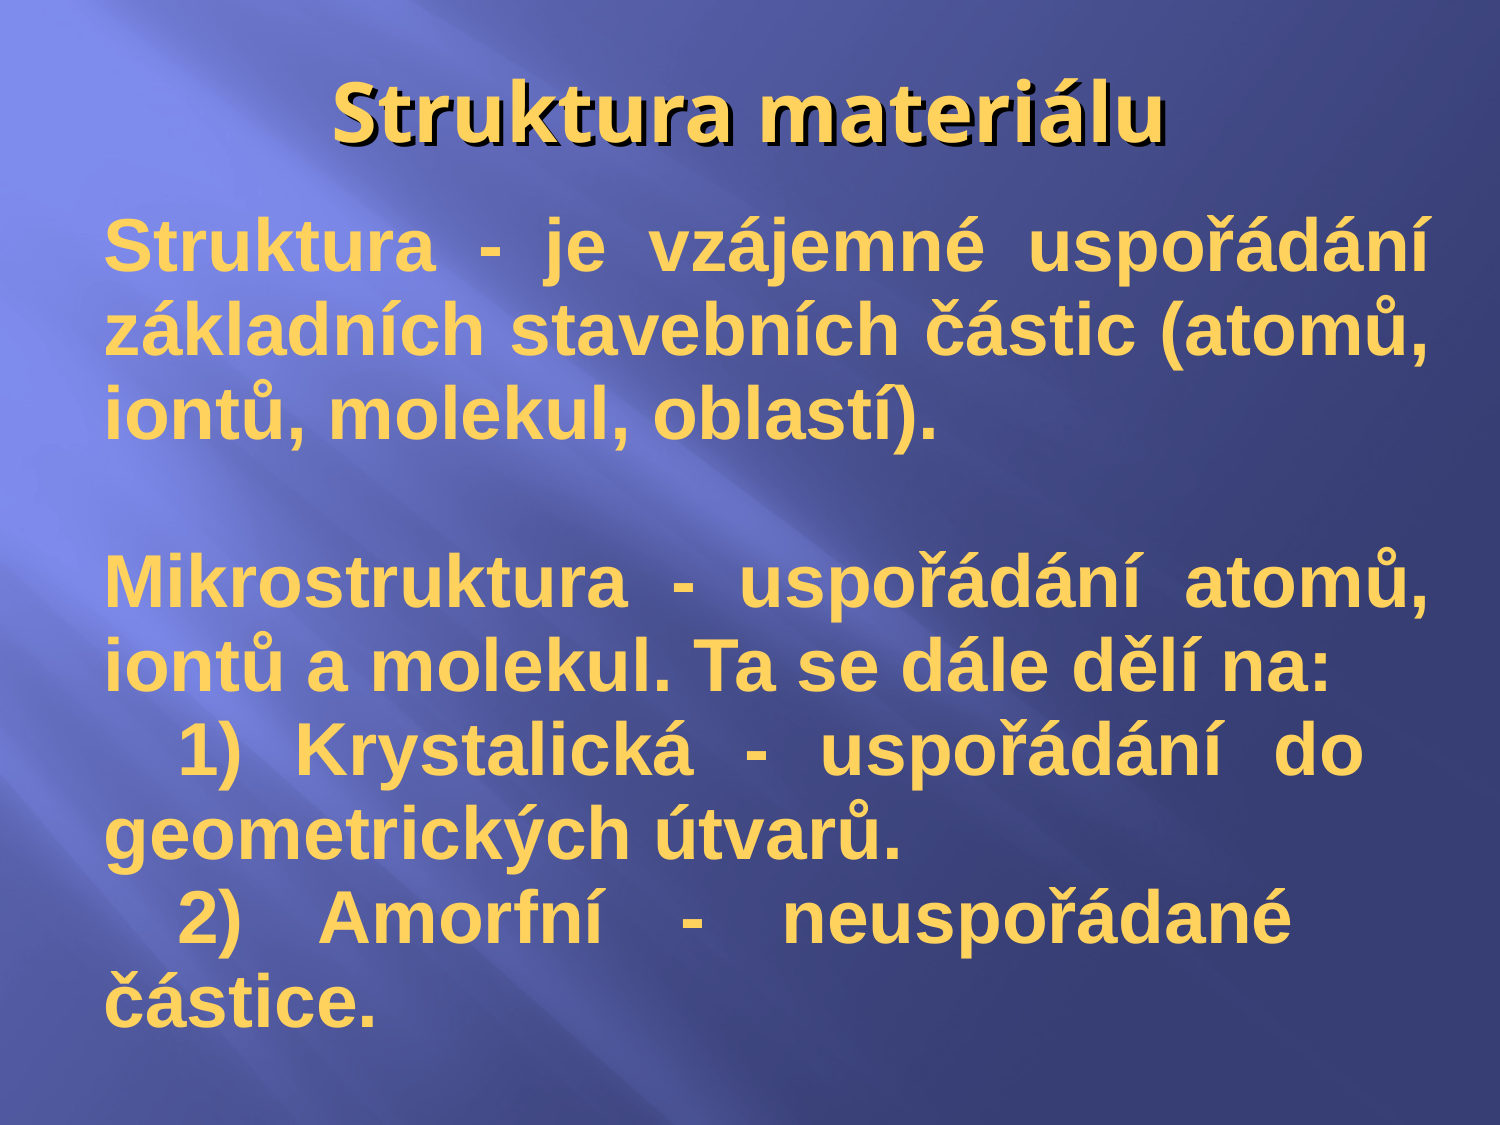

# Struktura materiálu
Struktura - je vzájemné uspořádání základních stavebních částic (atomů, iontů, molekul, oblastí).
Mikrostruktura - uspořádání atomů, iontů a molekul. Ta se dále dělí na:
	1) Krystalická - uspořádání do 	geometrických útvarů.
	2) Amorfní - neuspořádané 	částice.